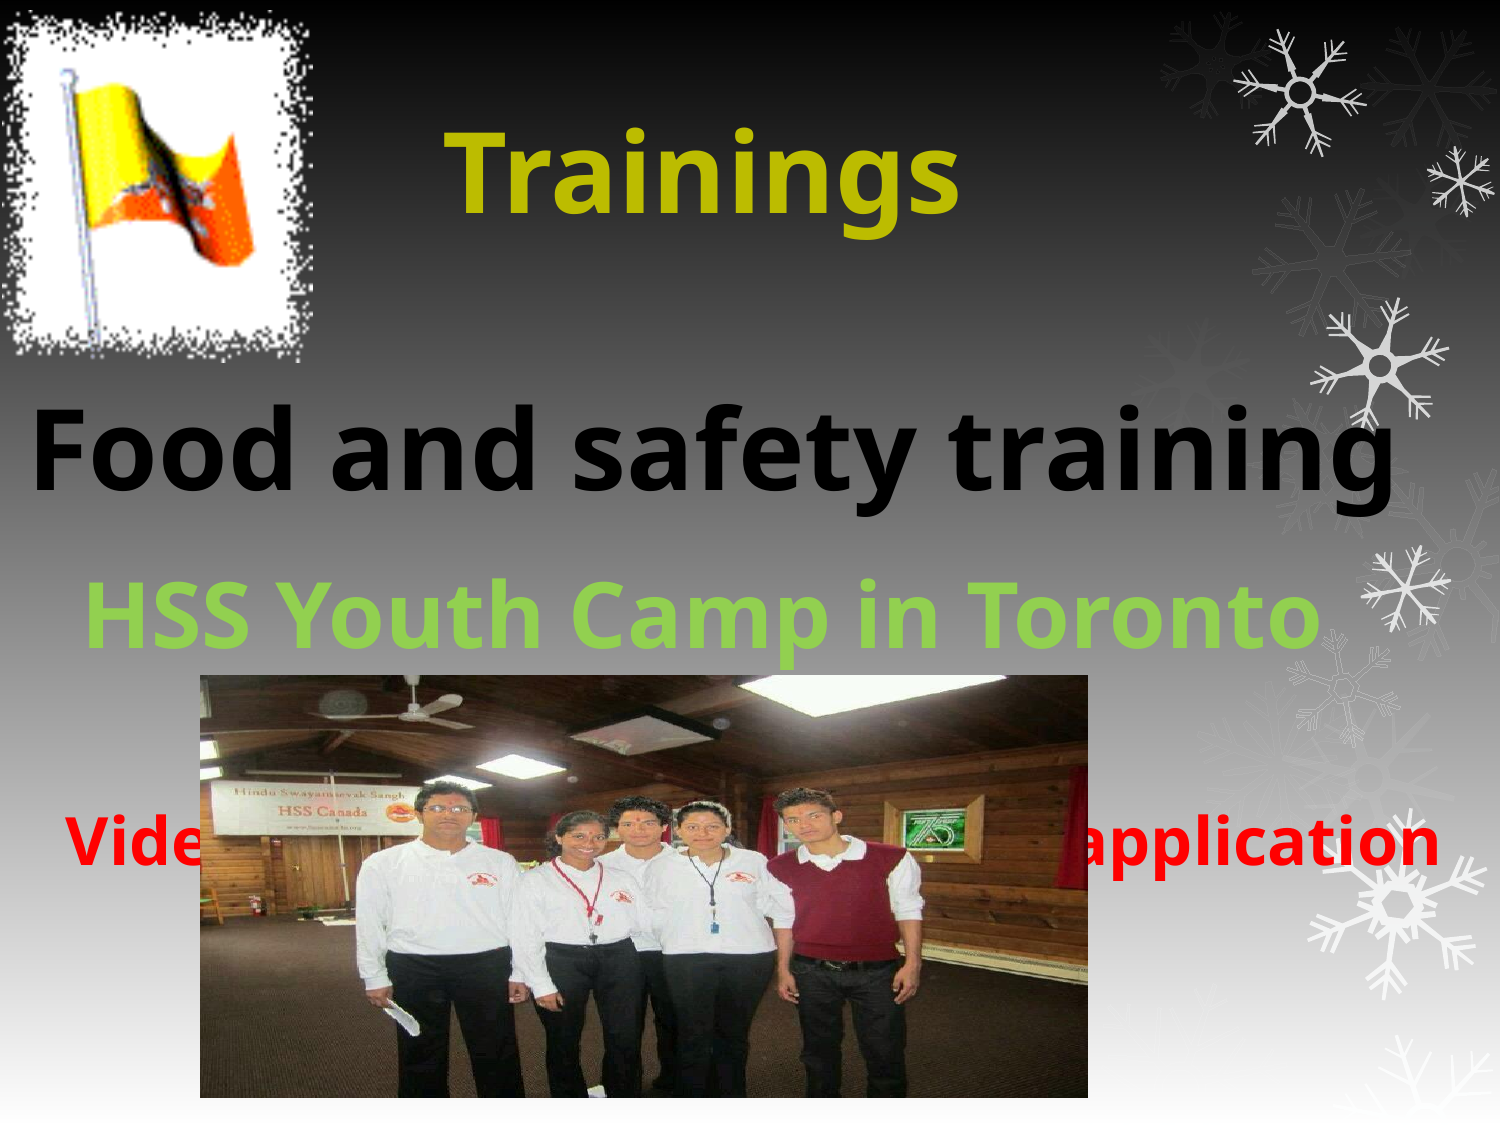

Trainings
Food and safety training
HSS Youth Camp in Toronto
Video conference on AB grant application